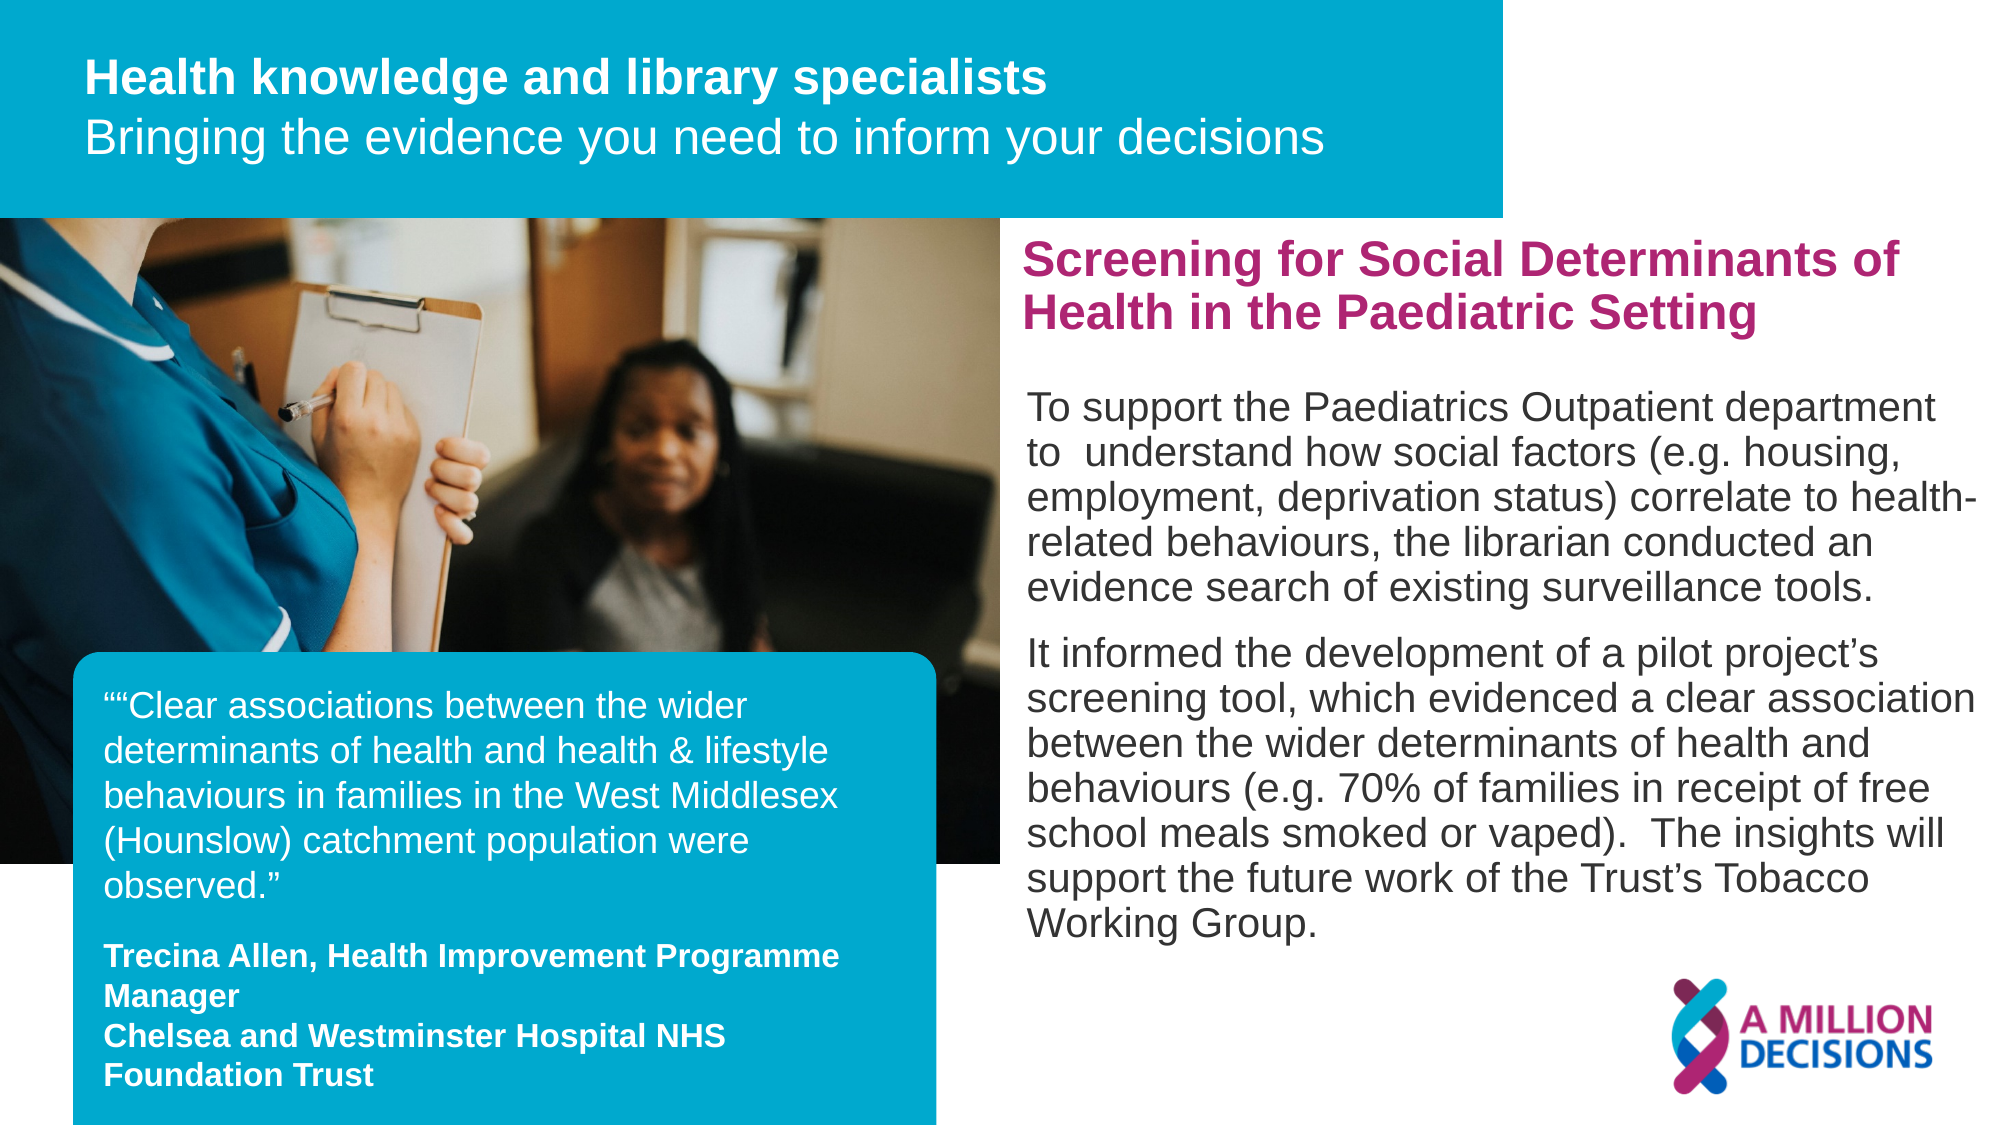

# Screening for Social Determinants of Health in the Paediatric Setting
To support the Paediatrics Outpatient department to understand how social factors (e.g. housing, employment, deprivation status) correlate to health-related behaviours, the librarian conducted an evidence search of existing surveillance tools.
It informed the development of a pilot project’s screening tool, which evidenced a clear association between the wider determinants of health and behaviours (e.g. 70% of families in receipt of free school meals smoked or vaped). The insights will support the future work of the Trust’s Tobacco Working Group.
““Clear associations between the wider determinants of health and health & lifestyle behaviours in families in the West Middlesex (Hounslow) catchment population were observed.”
Trecina Allen, Health Improvement Programme Manager
Chelsea and Westminster Hospital NHS Foundation Trust